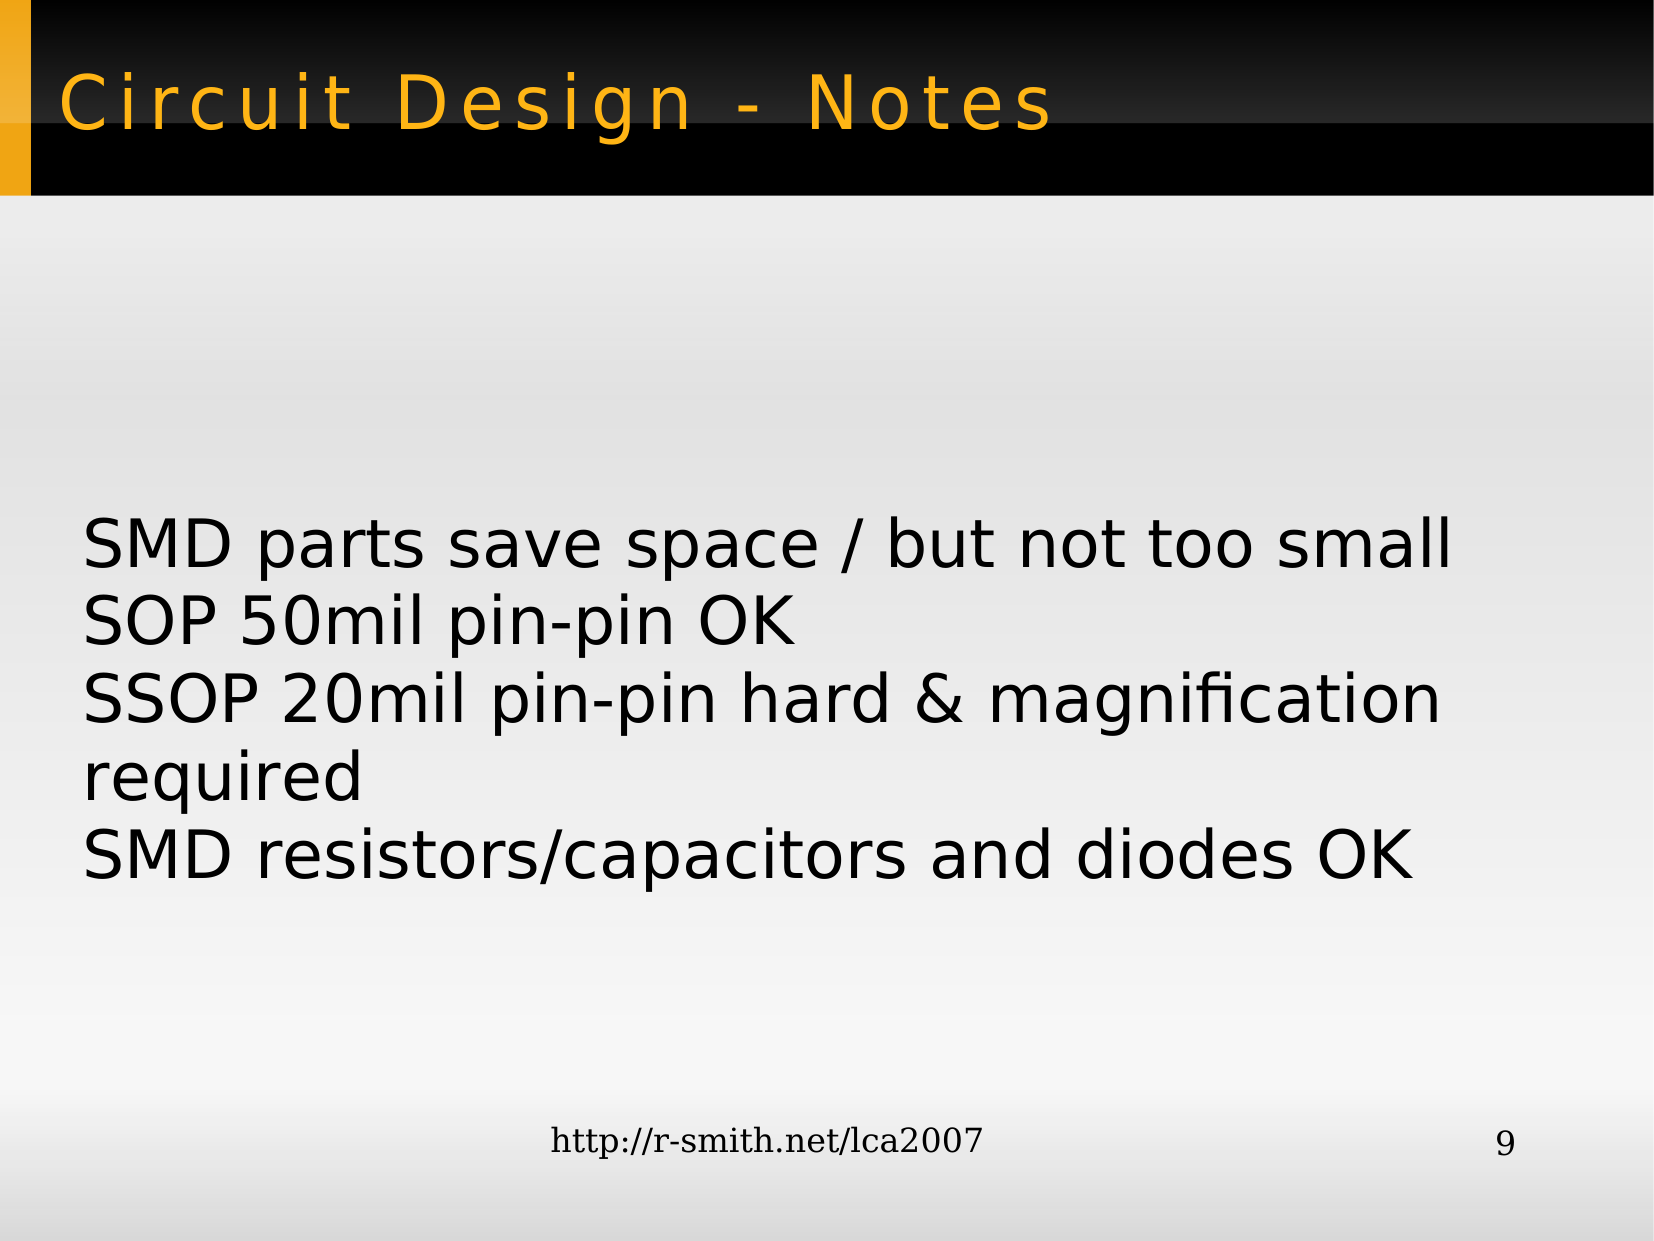

# Circuit Design - Notes
SMD parts save space / but not too small
SOP 50mil pin-pin OK
SSOP 20mil pin-pin hard & magnification required
SMD resistors/capacitors and diodes OK
http://r-smith.net/lca2007
9